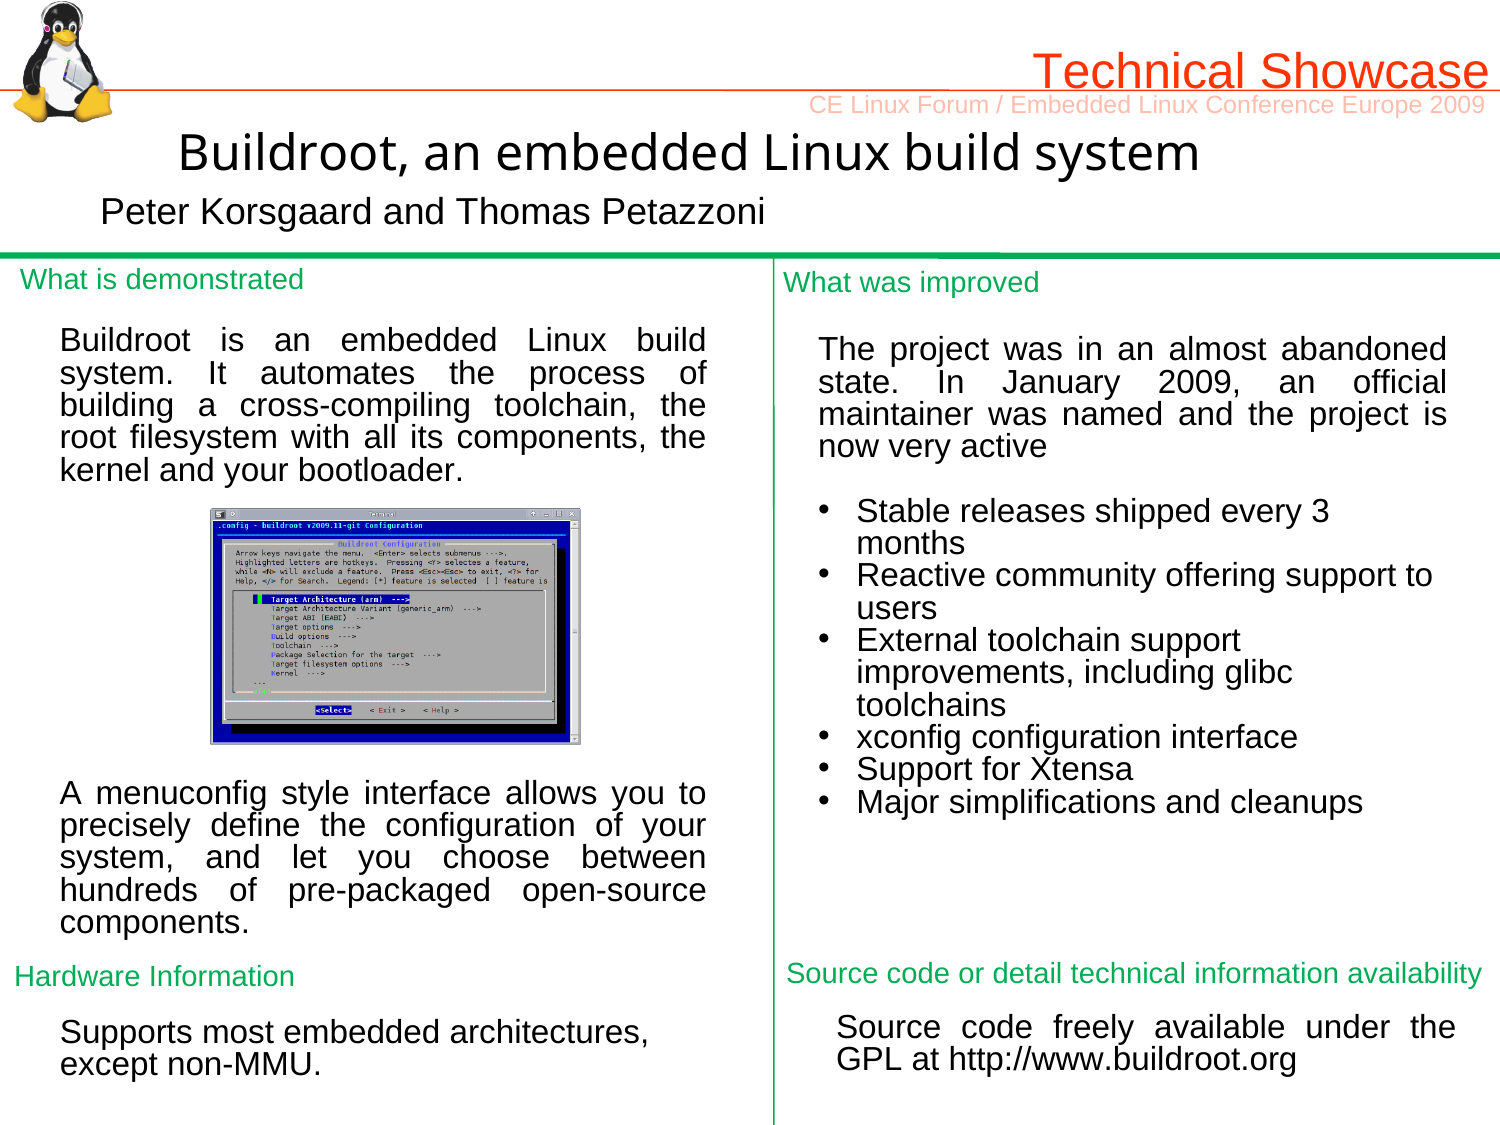

Buildroot, an embedded Linux build system
Peter Korsgaard and Thomas Petazzoni
Buildroot is an embedded Linux build system. It automates the process of building a cross-compiling toolchain, the root filesystem with all its components, the kernel and your bootloader.
A menuconfig style interface allows you to precisely define the configuration of your system, and let you choose between hundreds of pre-packaged open-source components.
The project was in an almost abandoned state. In January 2009, an official maintainer was named and the project is now very active
Stable releases shipped every 3 months
Reactive community offering support to users
External toolchain support improvements, including glibc toolchains
xconfig configuration interface
Support for Xtensa
Major simplifications and cleanups
Source code freely available under the GPL at http://www.buildroot.org
Supports most embedded architectures, except non-MMU.